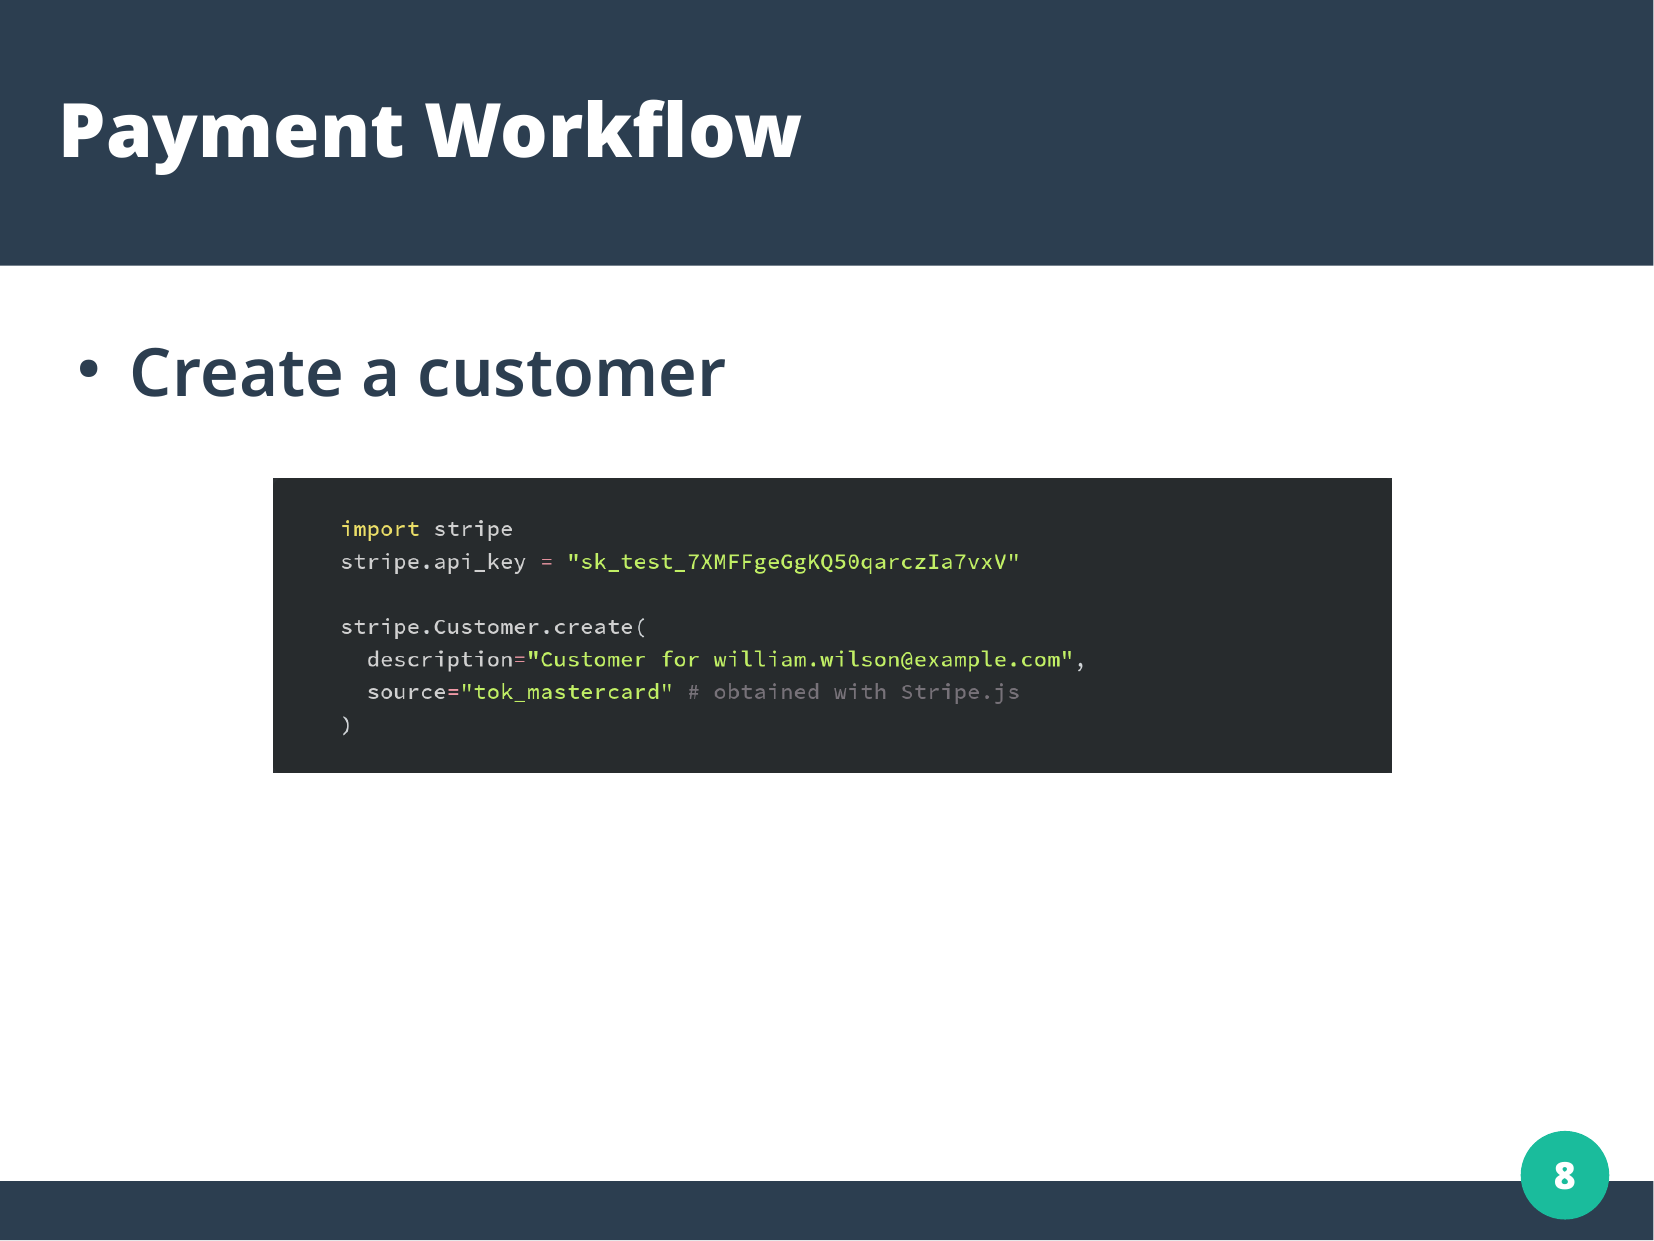

# Payment Workflow
Create a customer
8